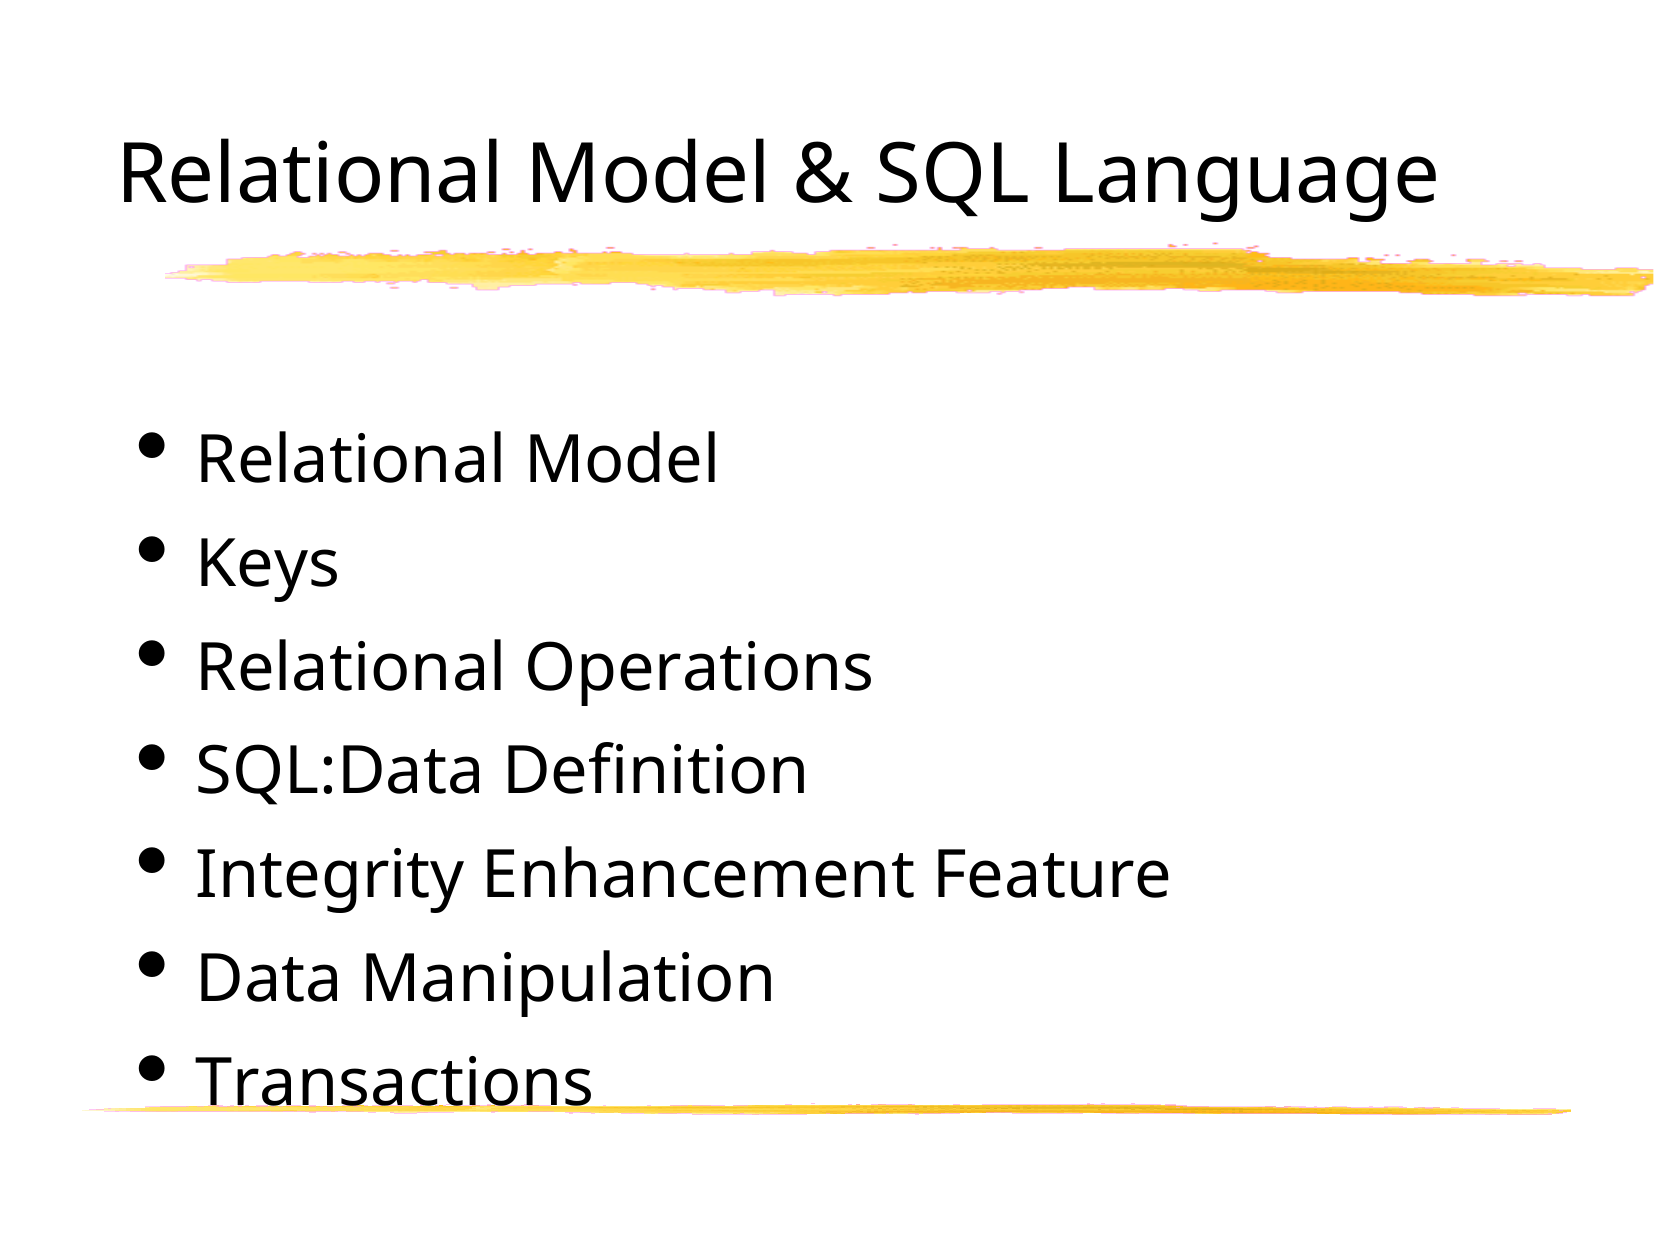

# Relational Model & SQL Language
Relational Model
Keys
Relational Operations
SQL:Data Definition
Integrity Enhancement Feature
Data Manipulation
Transactions